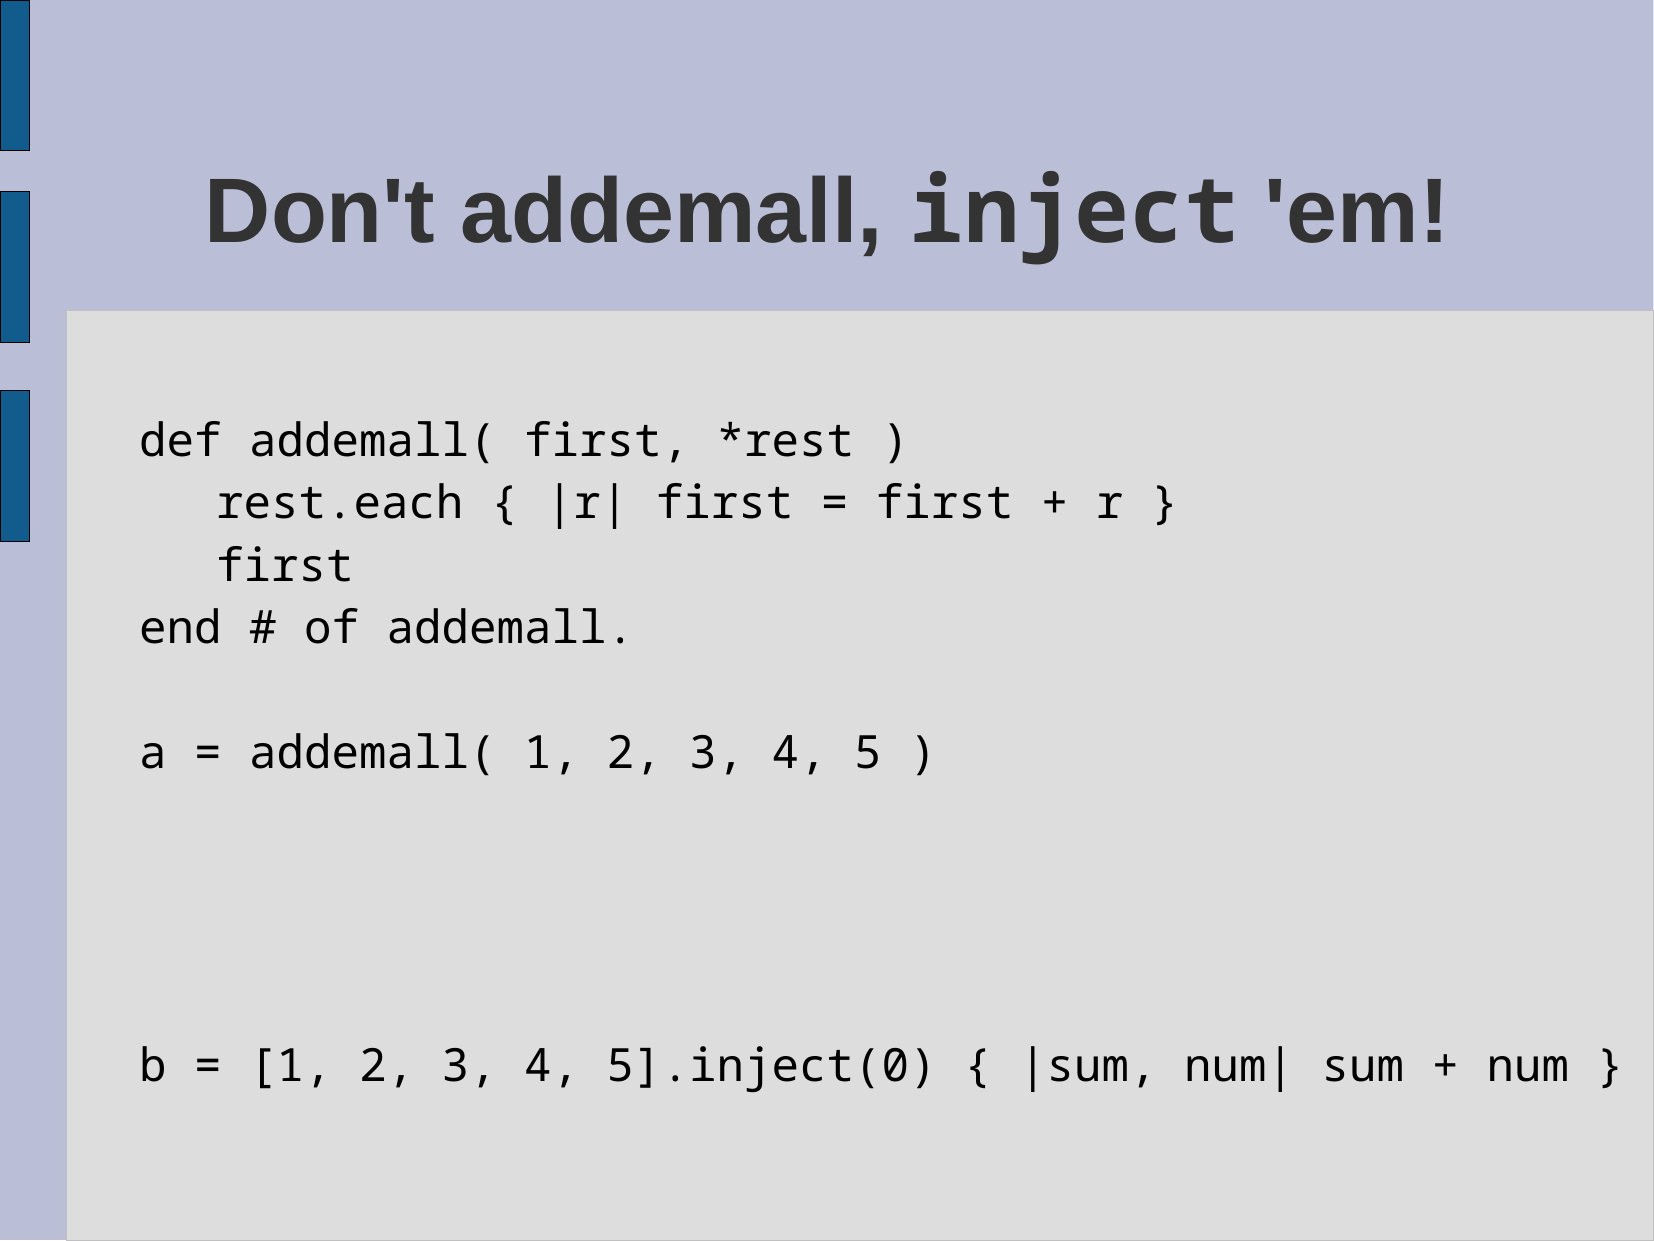

#
Don't addemall, inject 'em!
def addemall( first, *rest )
rest.each { |r| first = first + r }
first
end # of addemall.
a = addemall( 1, 2, 3, 4, 5 )
b = [1, 2, 3, 4, 5].inject(0) { |sum, num| sum + num }